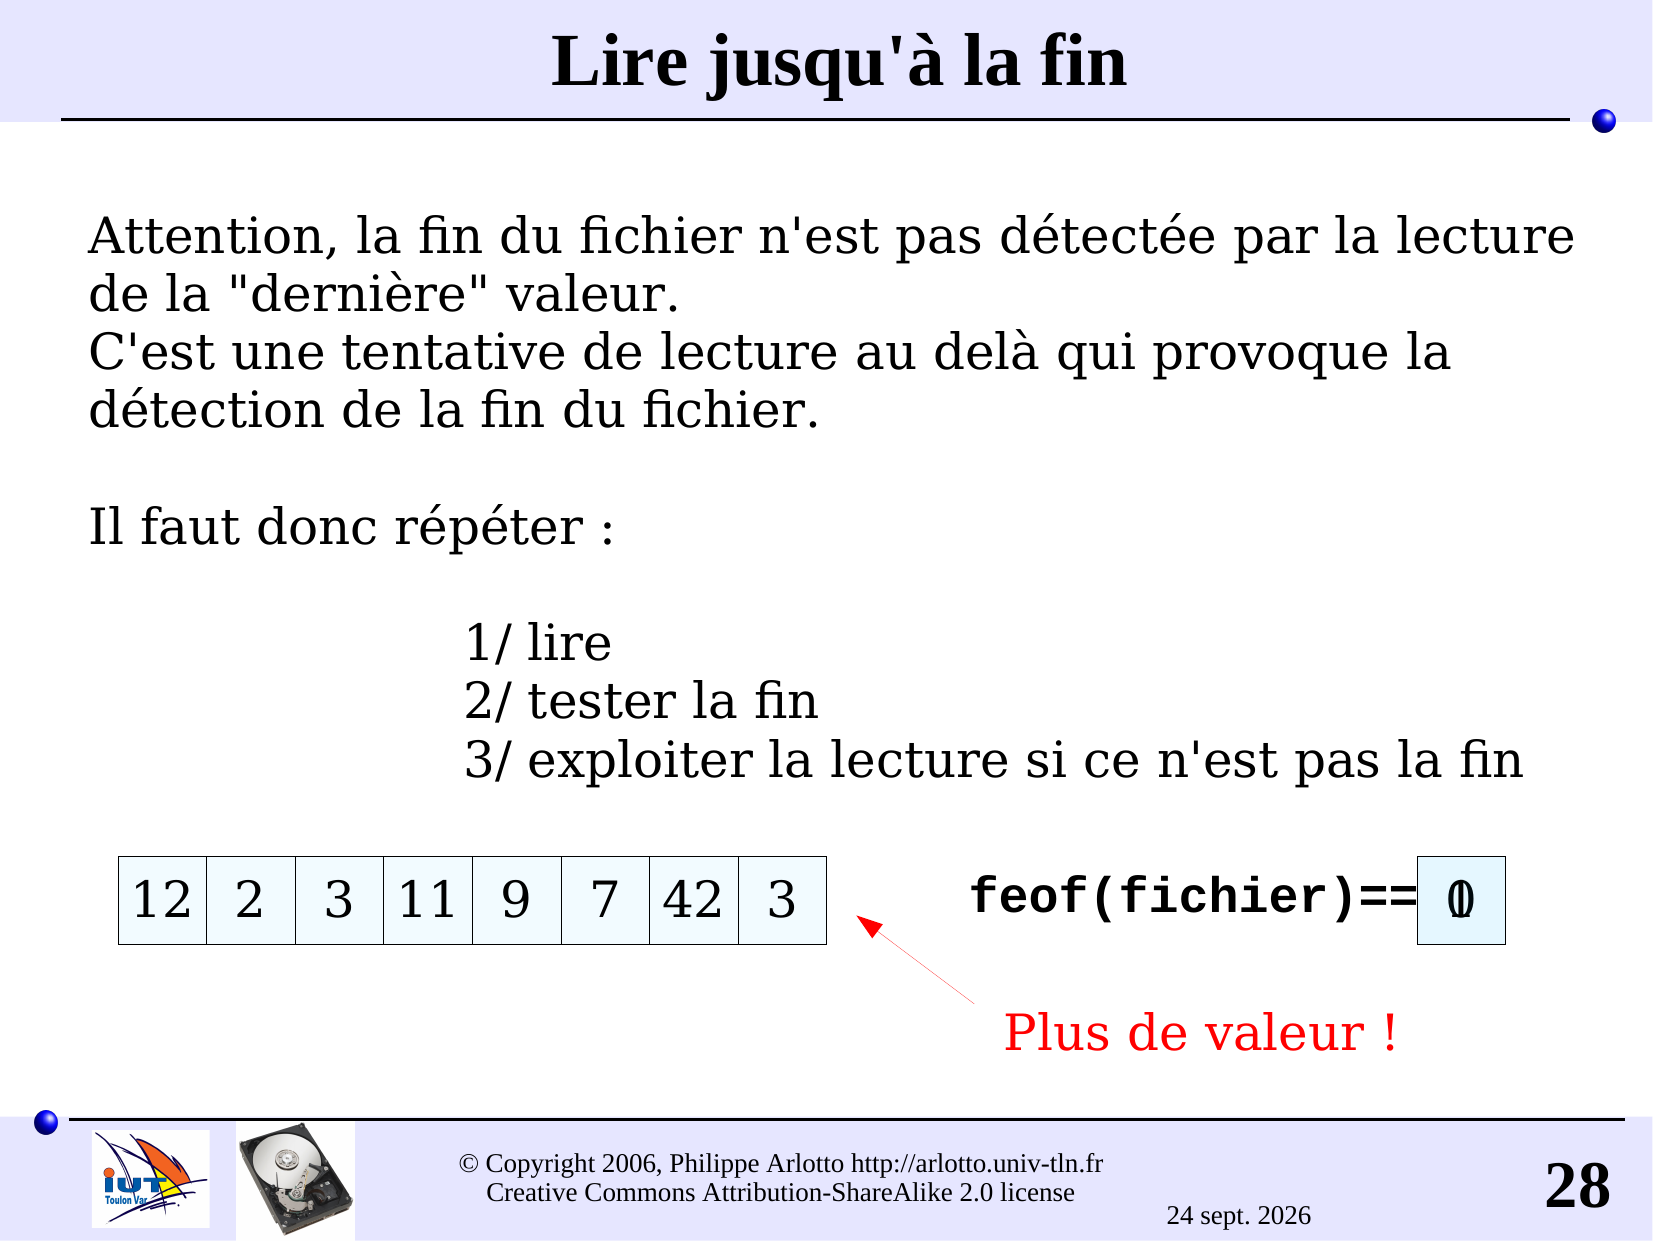

# Lire jusqu'à la fin
Attention, la fin du fichier n'est pas détectée par la lecture
de la "dernière" valeur.
C'est une tentative de lecture au delà qui provoque la
détection de la fin du fichier.
Il faut donc répéter :
		 	1/ lire
		 		 	2/ tester la fin
 			3/ exploiter la lecture si ce n'est pas la fin
12
2
3
11
9
7
42
3
0
1
feof(fichier)==
Plus de valeur !